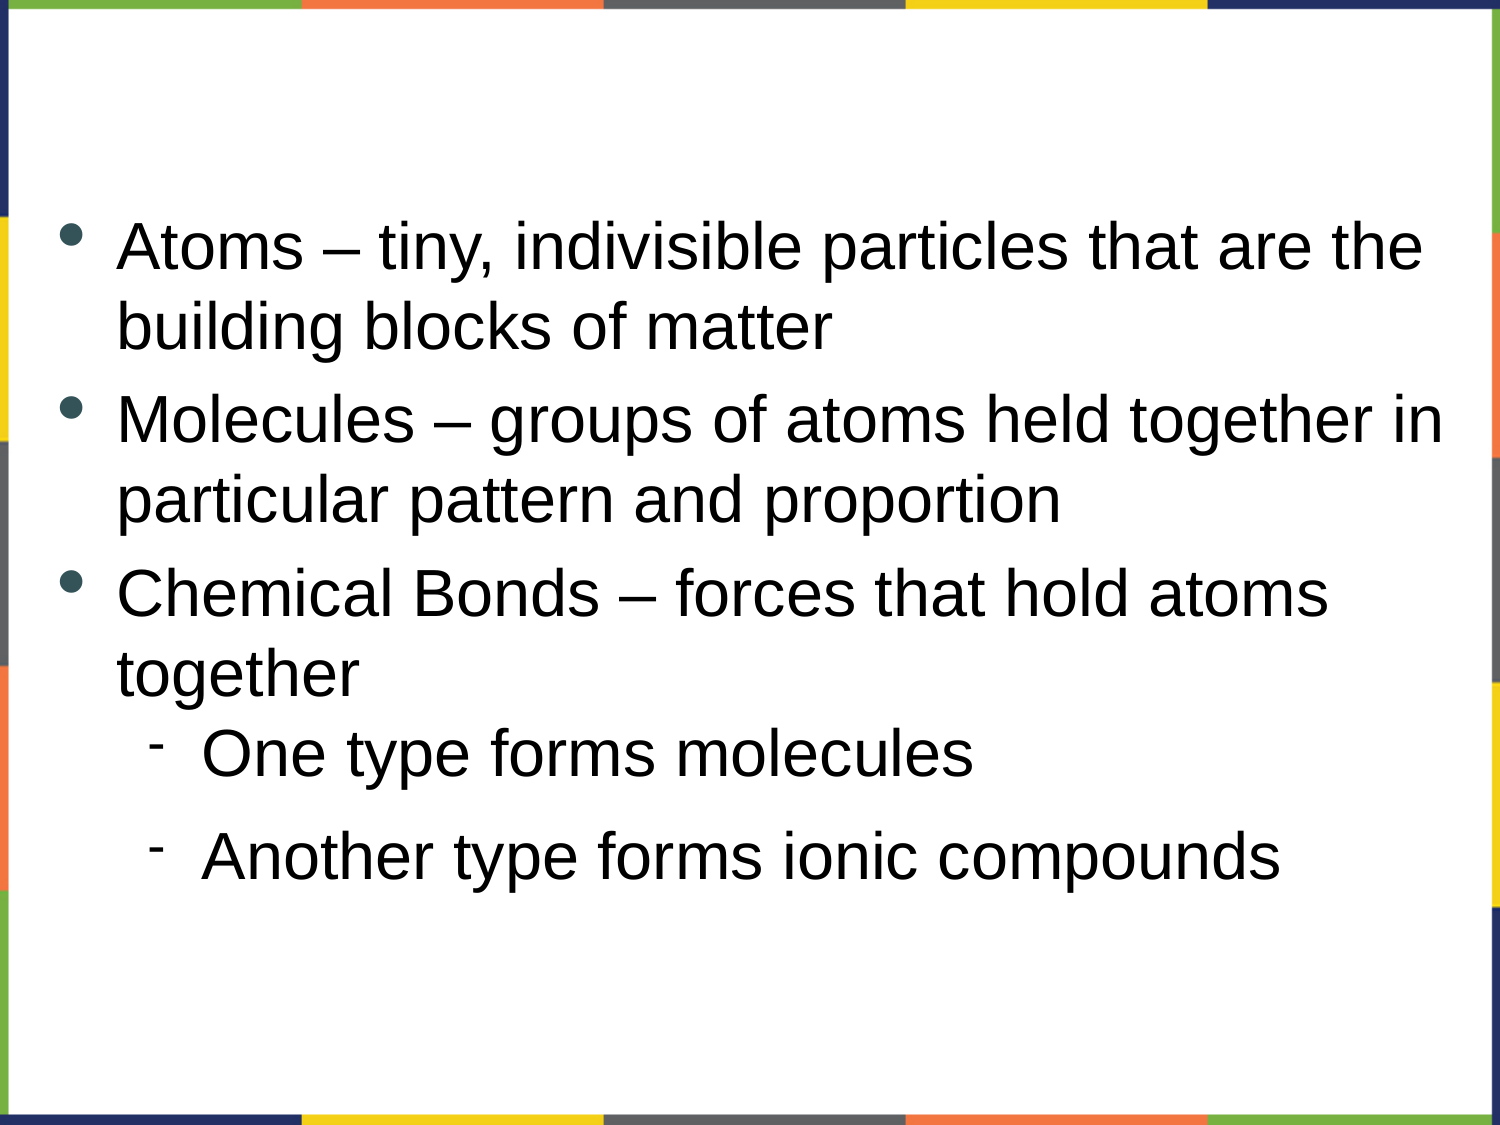

Atoms – tiny, indivisible particles that are the building blocks of matter
Molecules – groups of atoms held together in particular pattern and proportion
Chemical Bonds – forces that hold atoms together
One type forms molecules
Another type forms ionic compounds